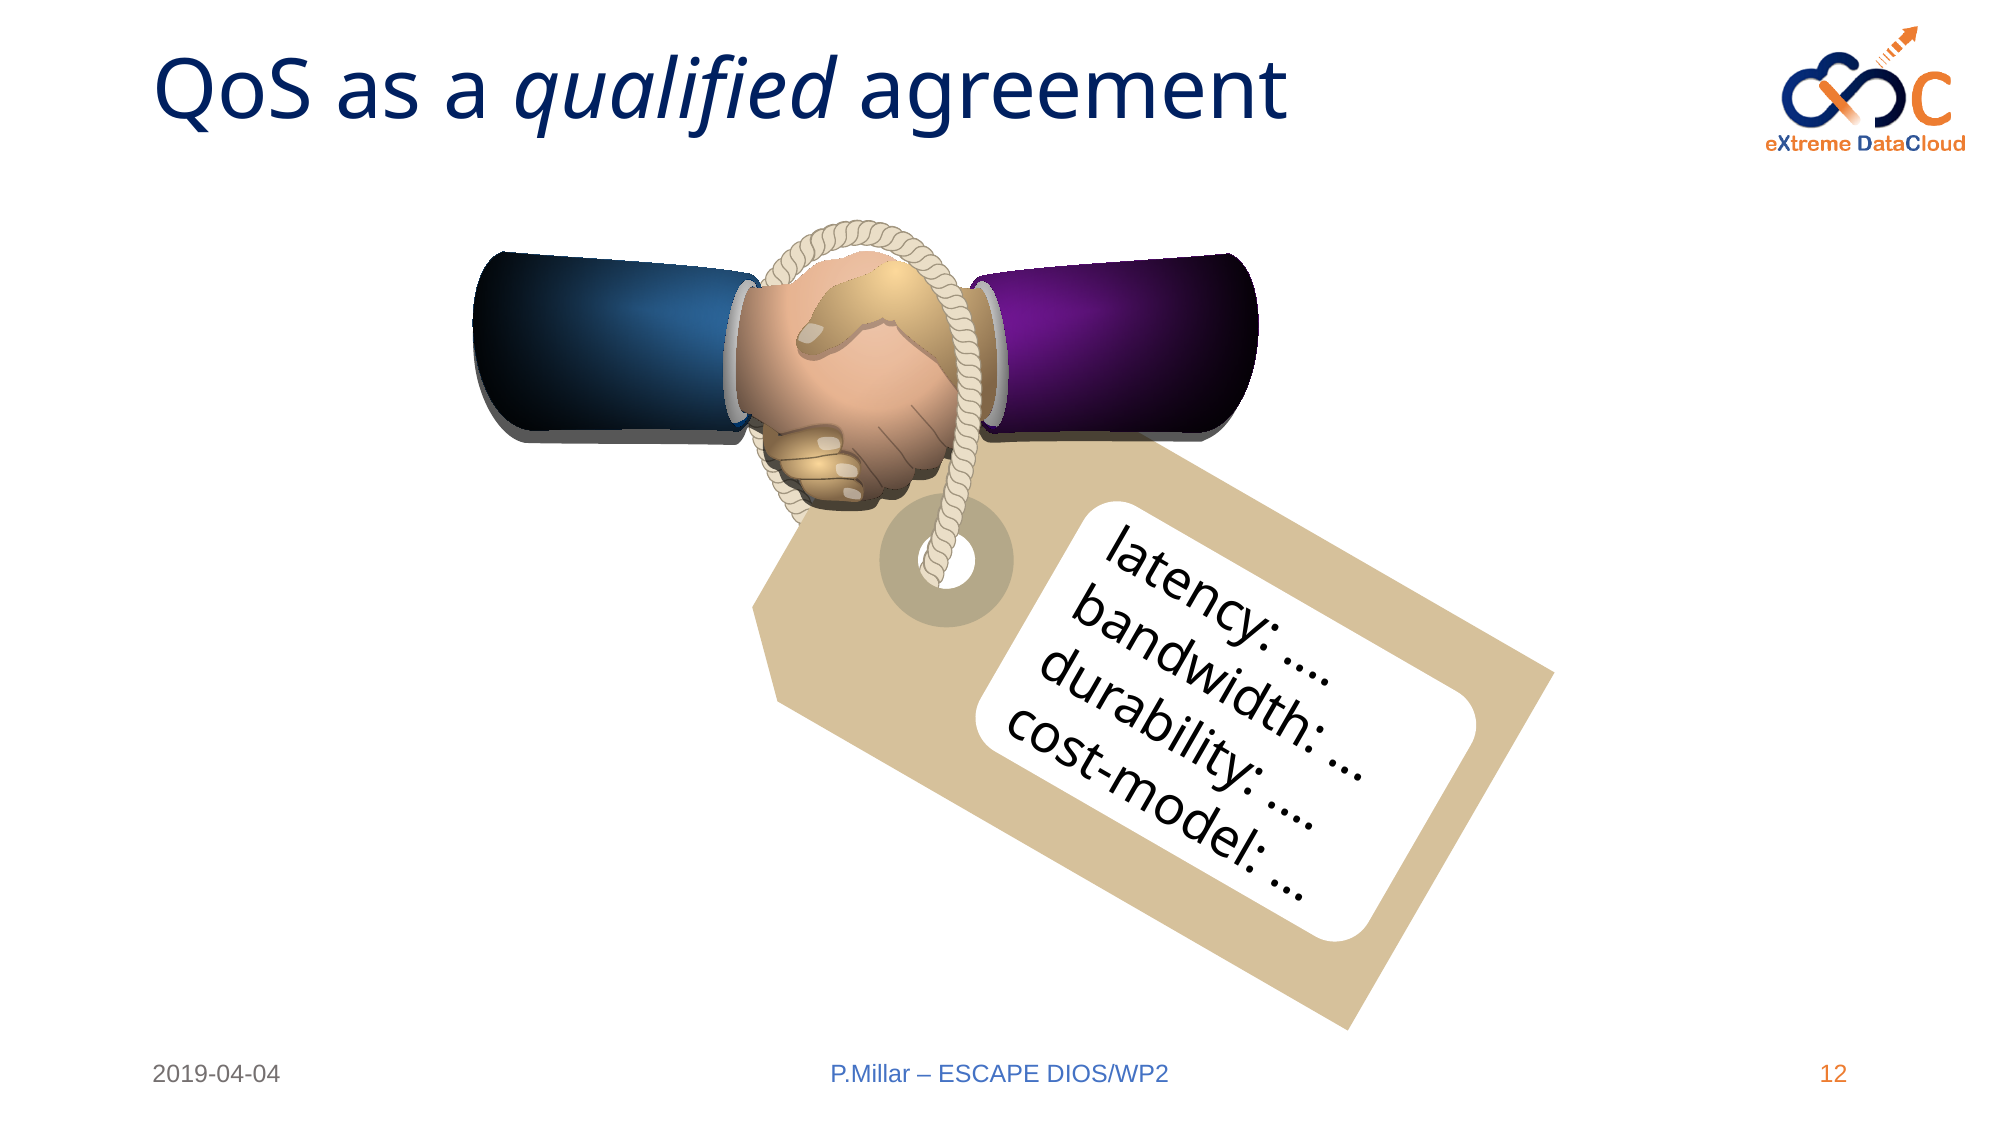

# QoS as a qualified agreement
2019-04-04
P.Millar – ESCAPE DIOS/WP2